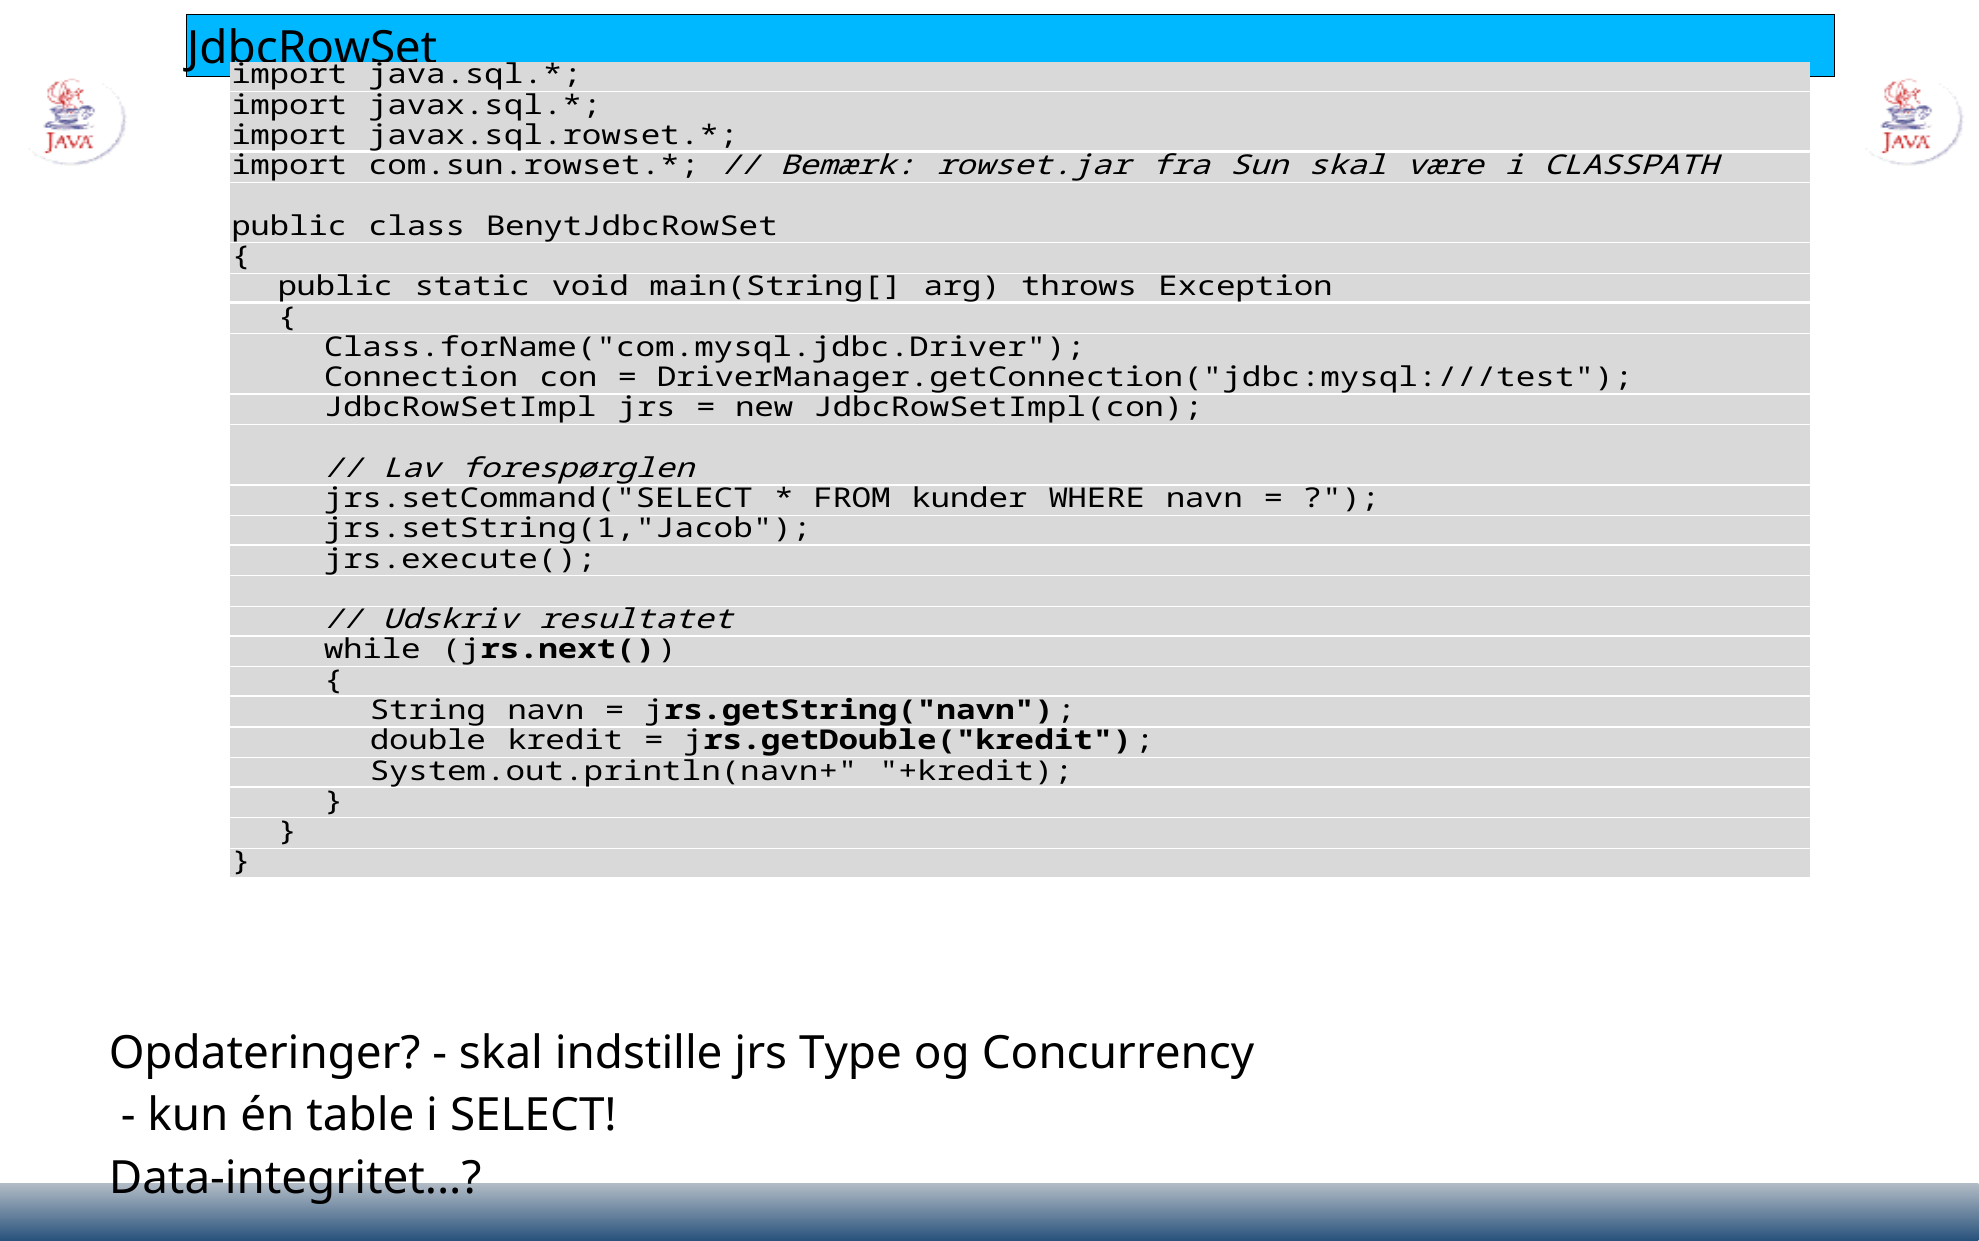

JdbcRowSet
Opdateringer? - skal indstille jrs Type og Concurrency
 - kun én table i SELECT!
Data-integritet...?